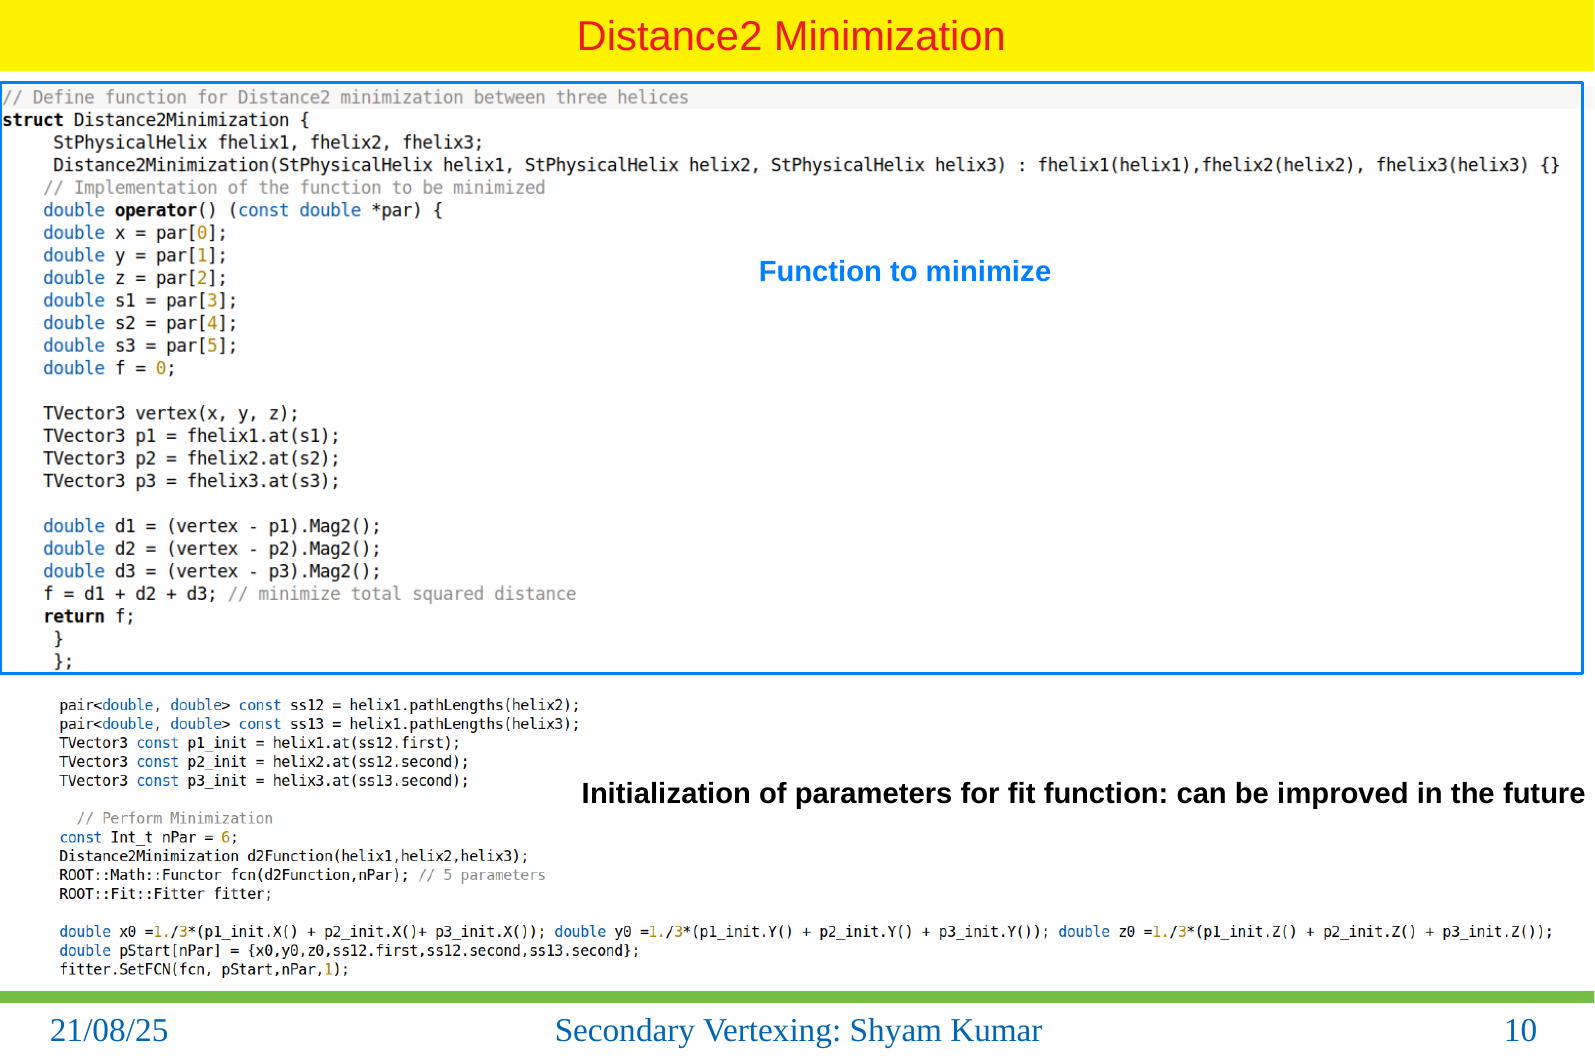

# Distance2 Minimization
Function to minimize
Initialization of parameters for fit function: can be improved in the future
21/08/25
Secondary Vertexing: Shyam Kumar
10